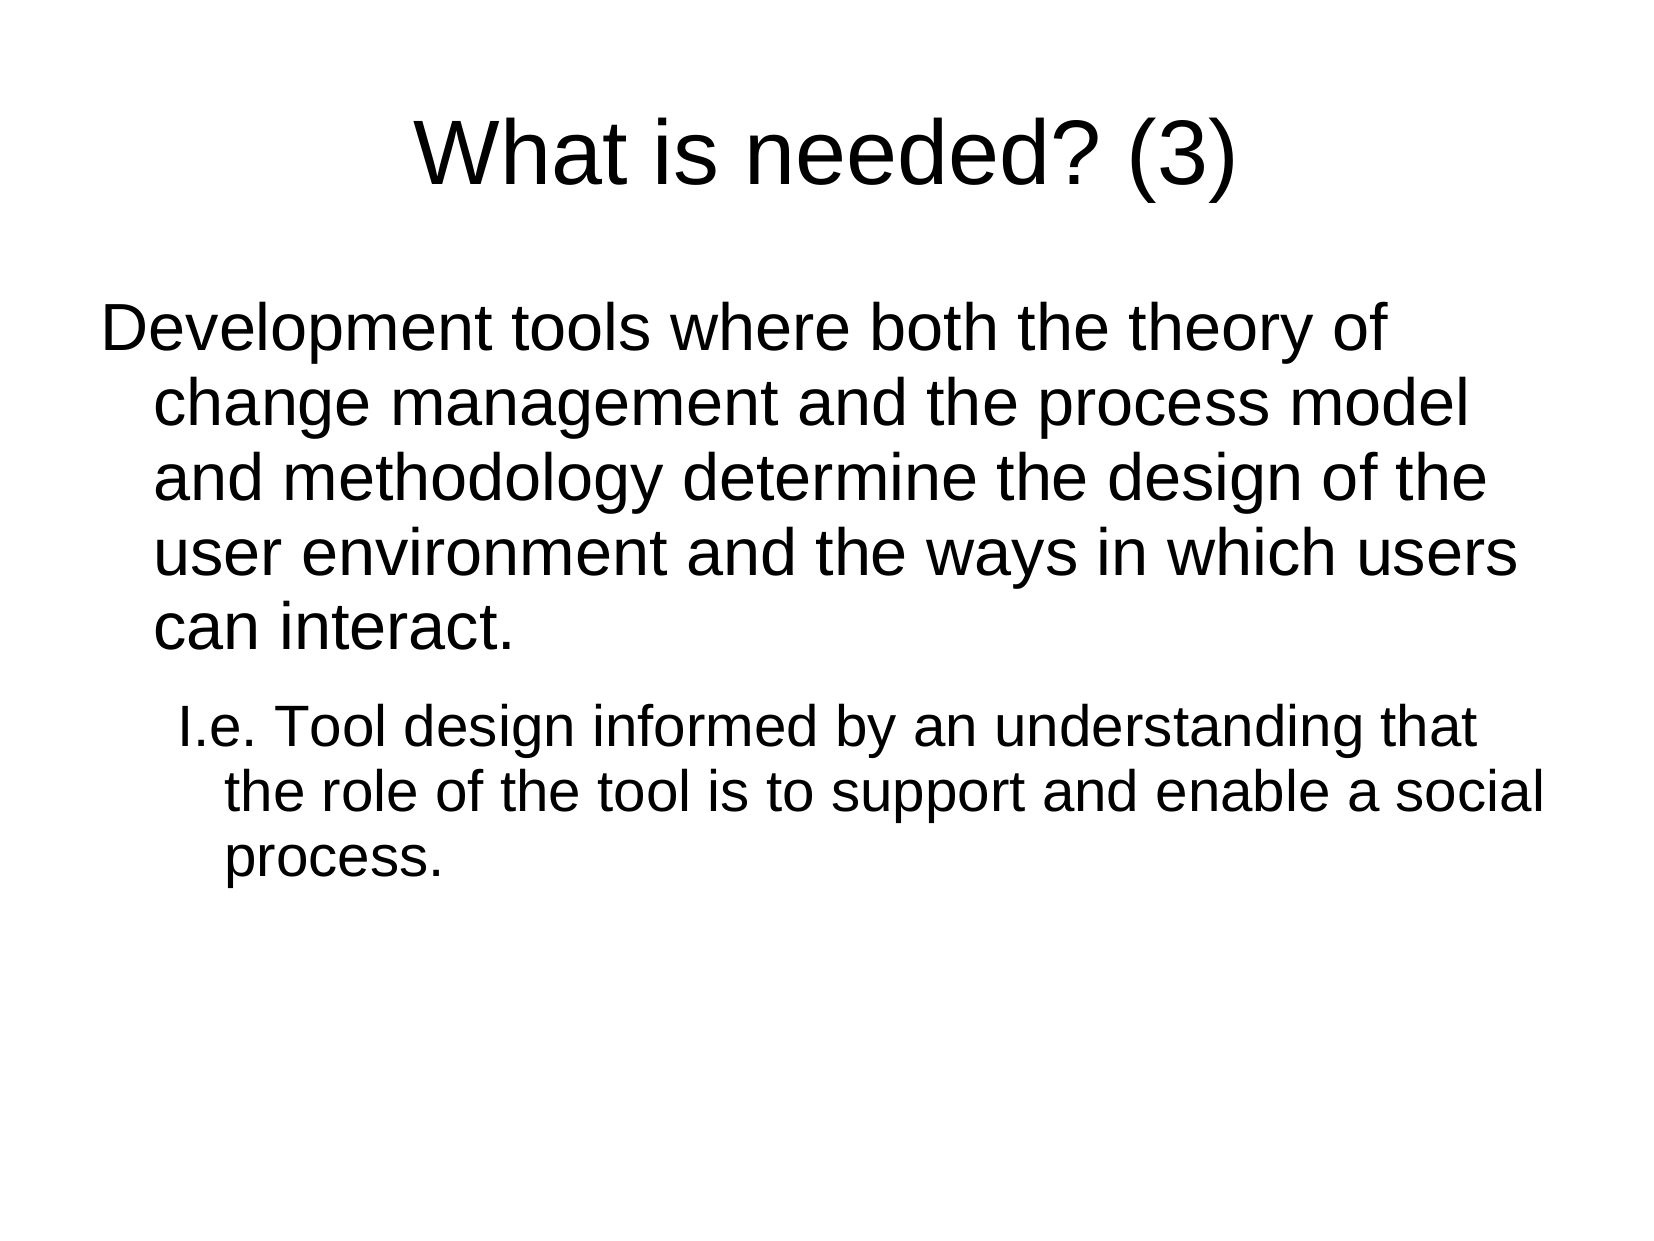

# What is needed? (3)
Development tools where both the theory of change management and the process model and methodology determine the design of the user environment and the ways in which users can interact.
I.e. Tool design informed by an understanding that the role of the tool is to support and enable a social process.